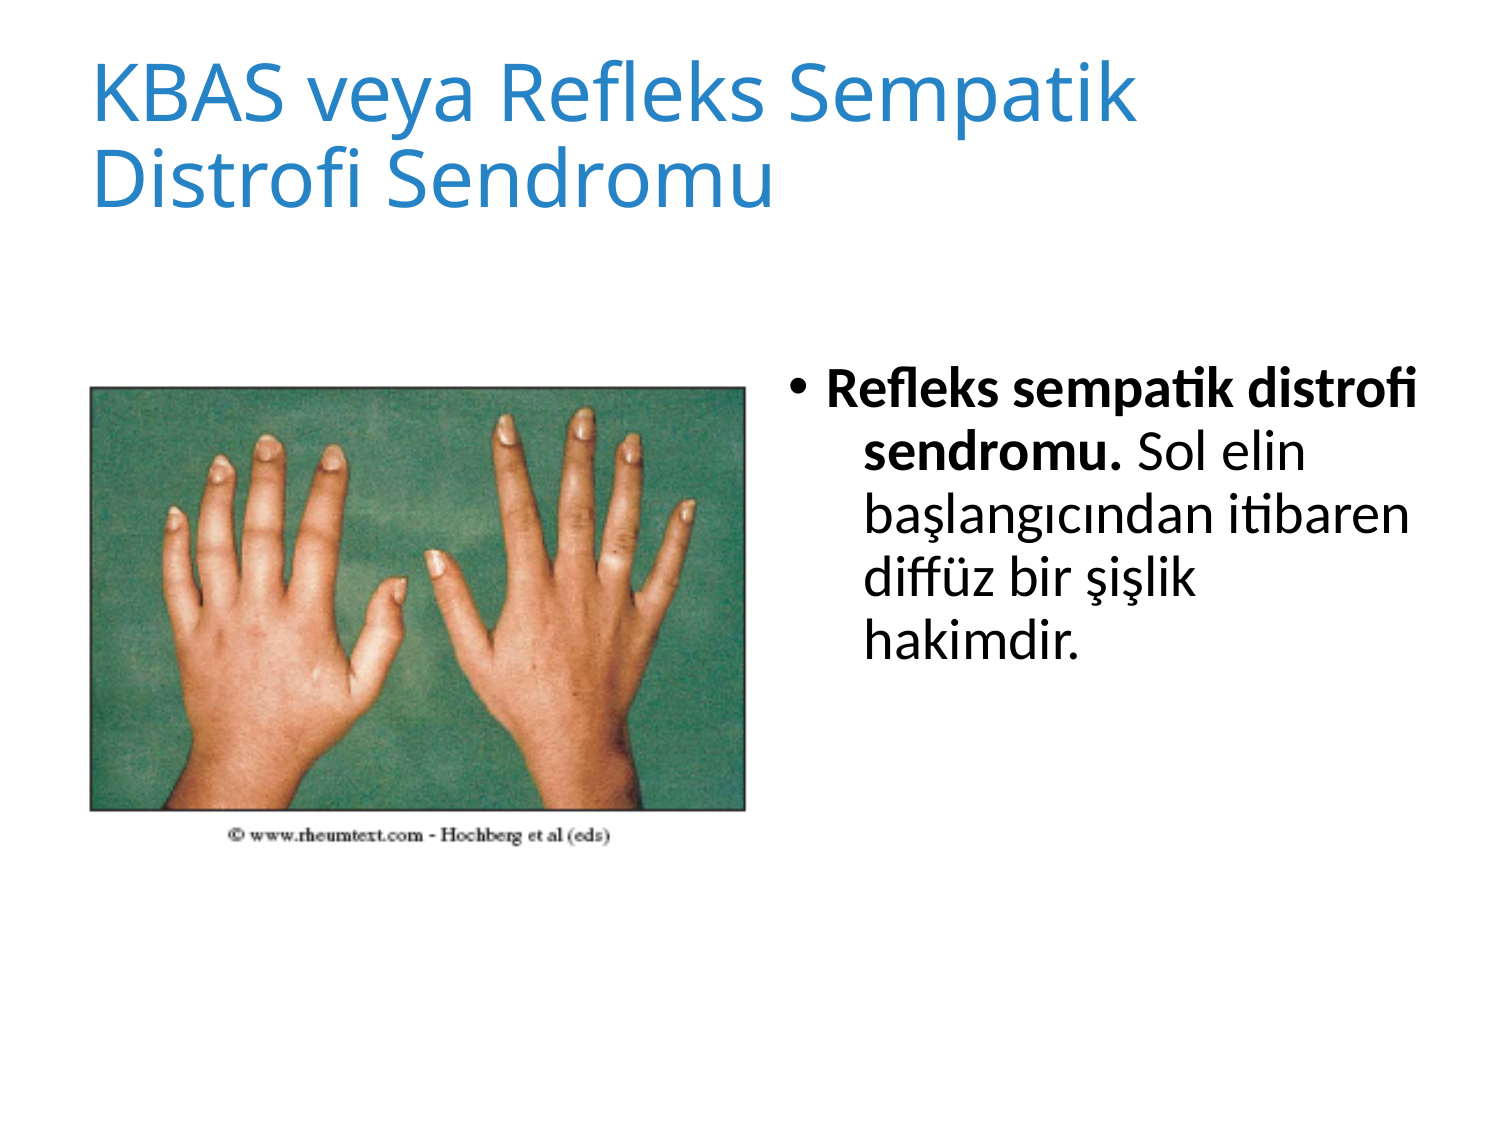

# KBAS veya Refleks Sempatik Distrofi Sendromu
Refleks sempatik distrofi sendromu. Sol elin başlangıcından itibaren diffüz bir şişlik hakimdir.